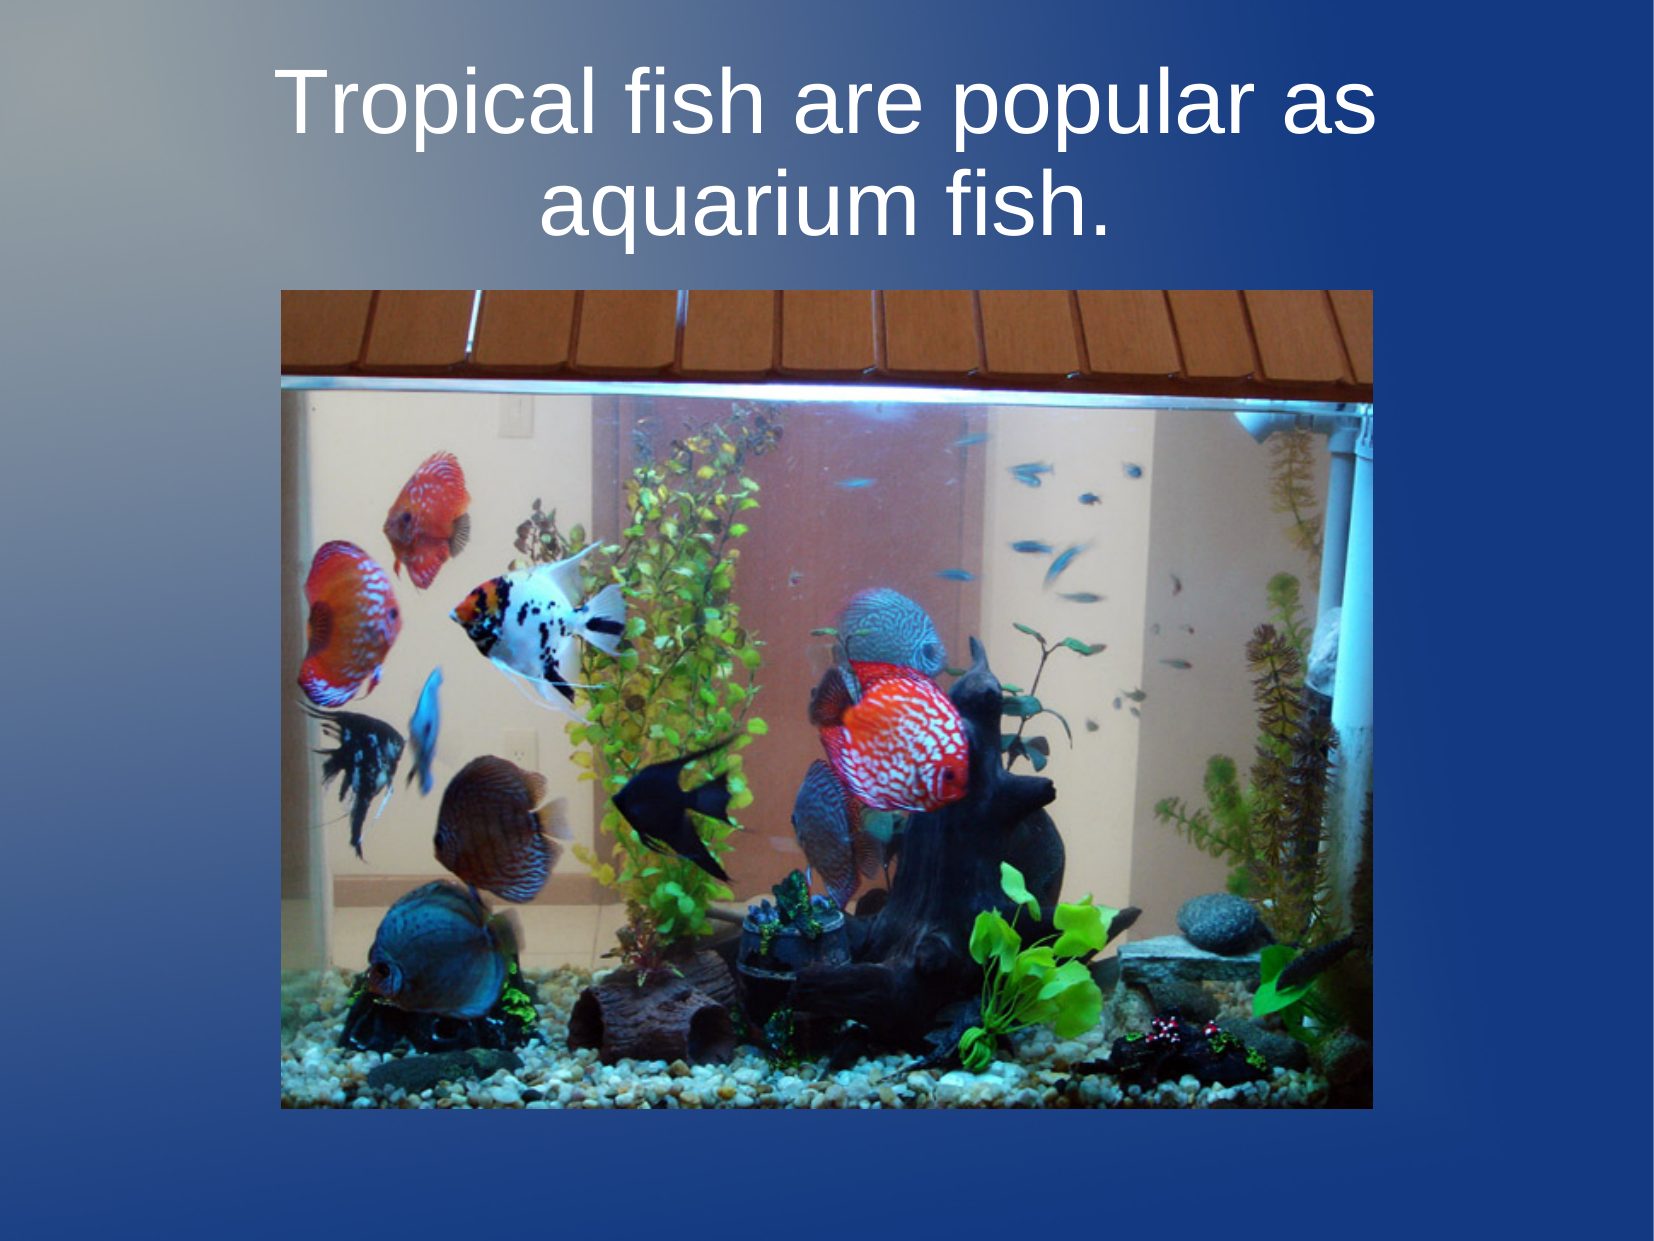

# Tropical fish are popular as aquarium fish.